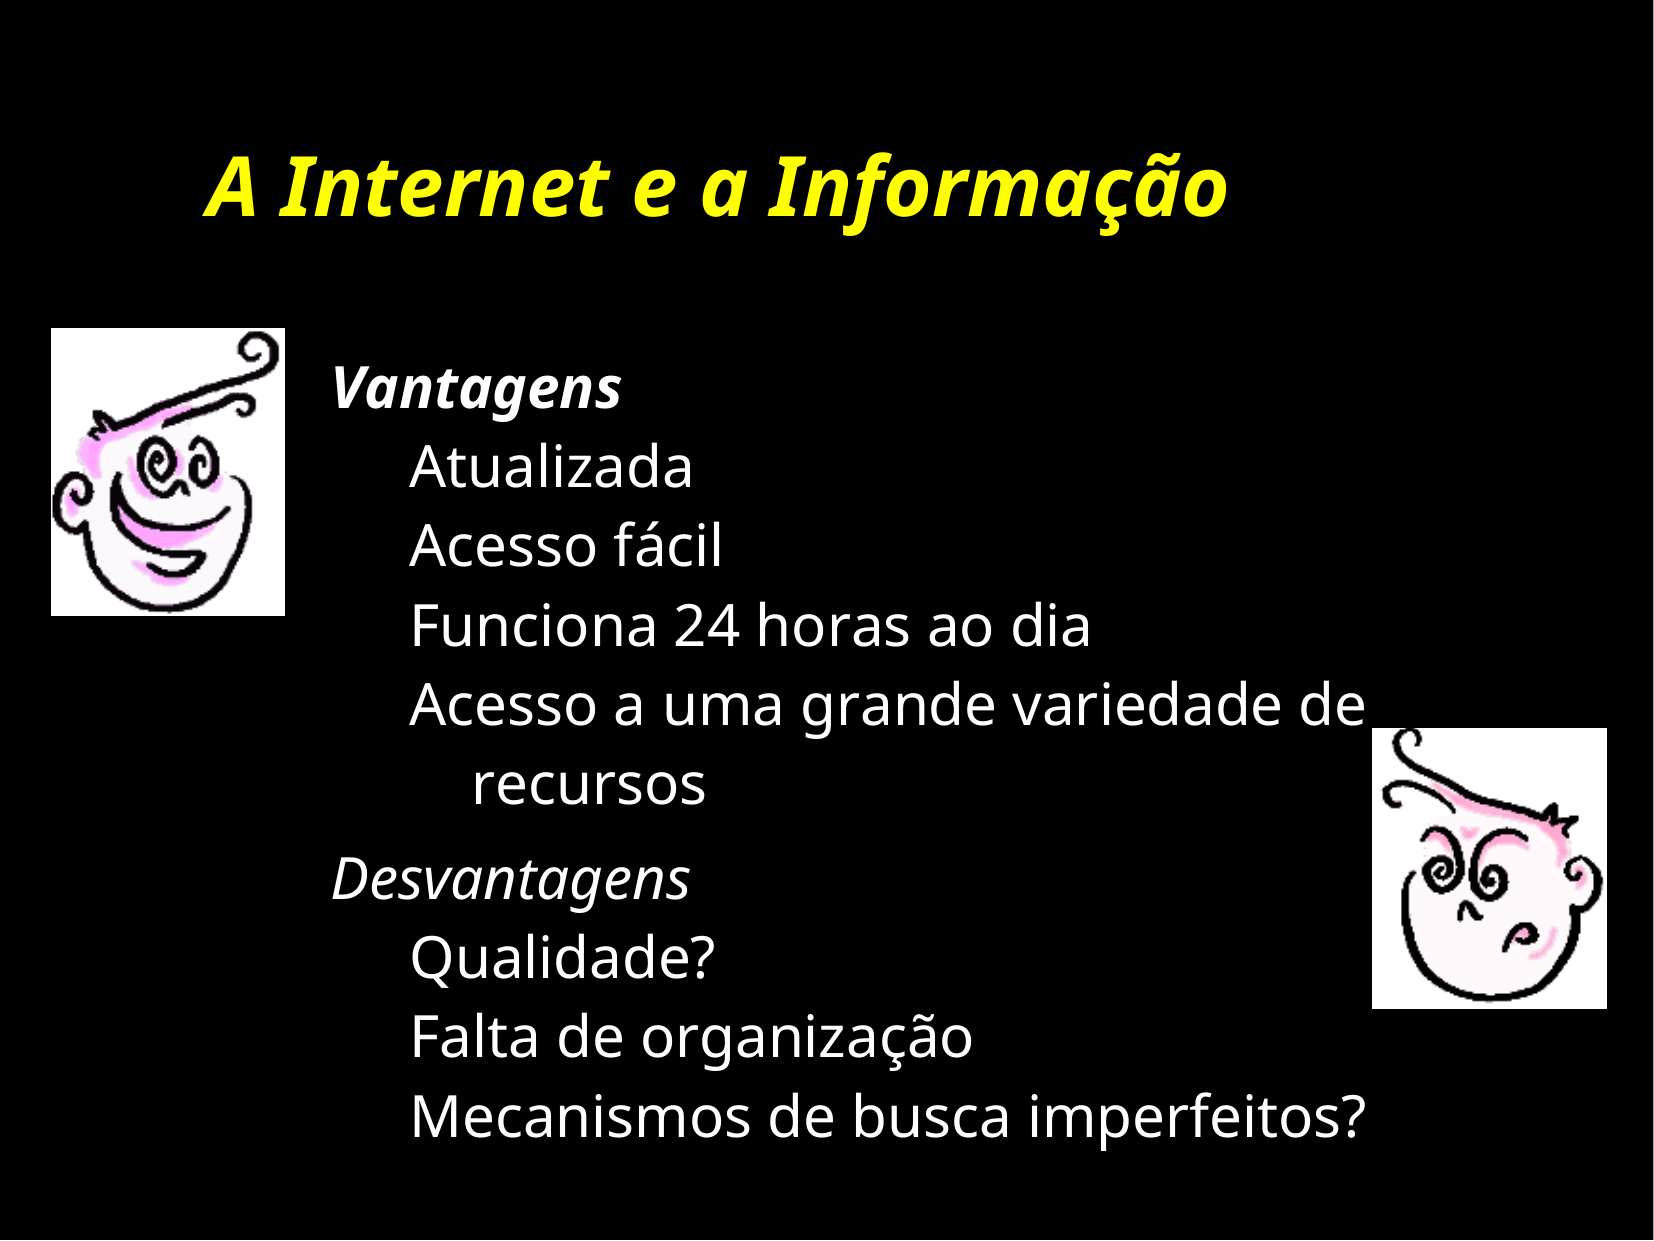

# A Internet e a Informação
Vantagens
Atualizada
Acesso fácil
Funciona 24 horas ao dia
Acesso a uma grande variedade de recursos
Desvantagens
Qualidade?
Falta de organização
Mecanismos de busca imperfeitos?